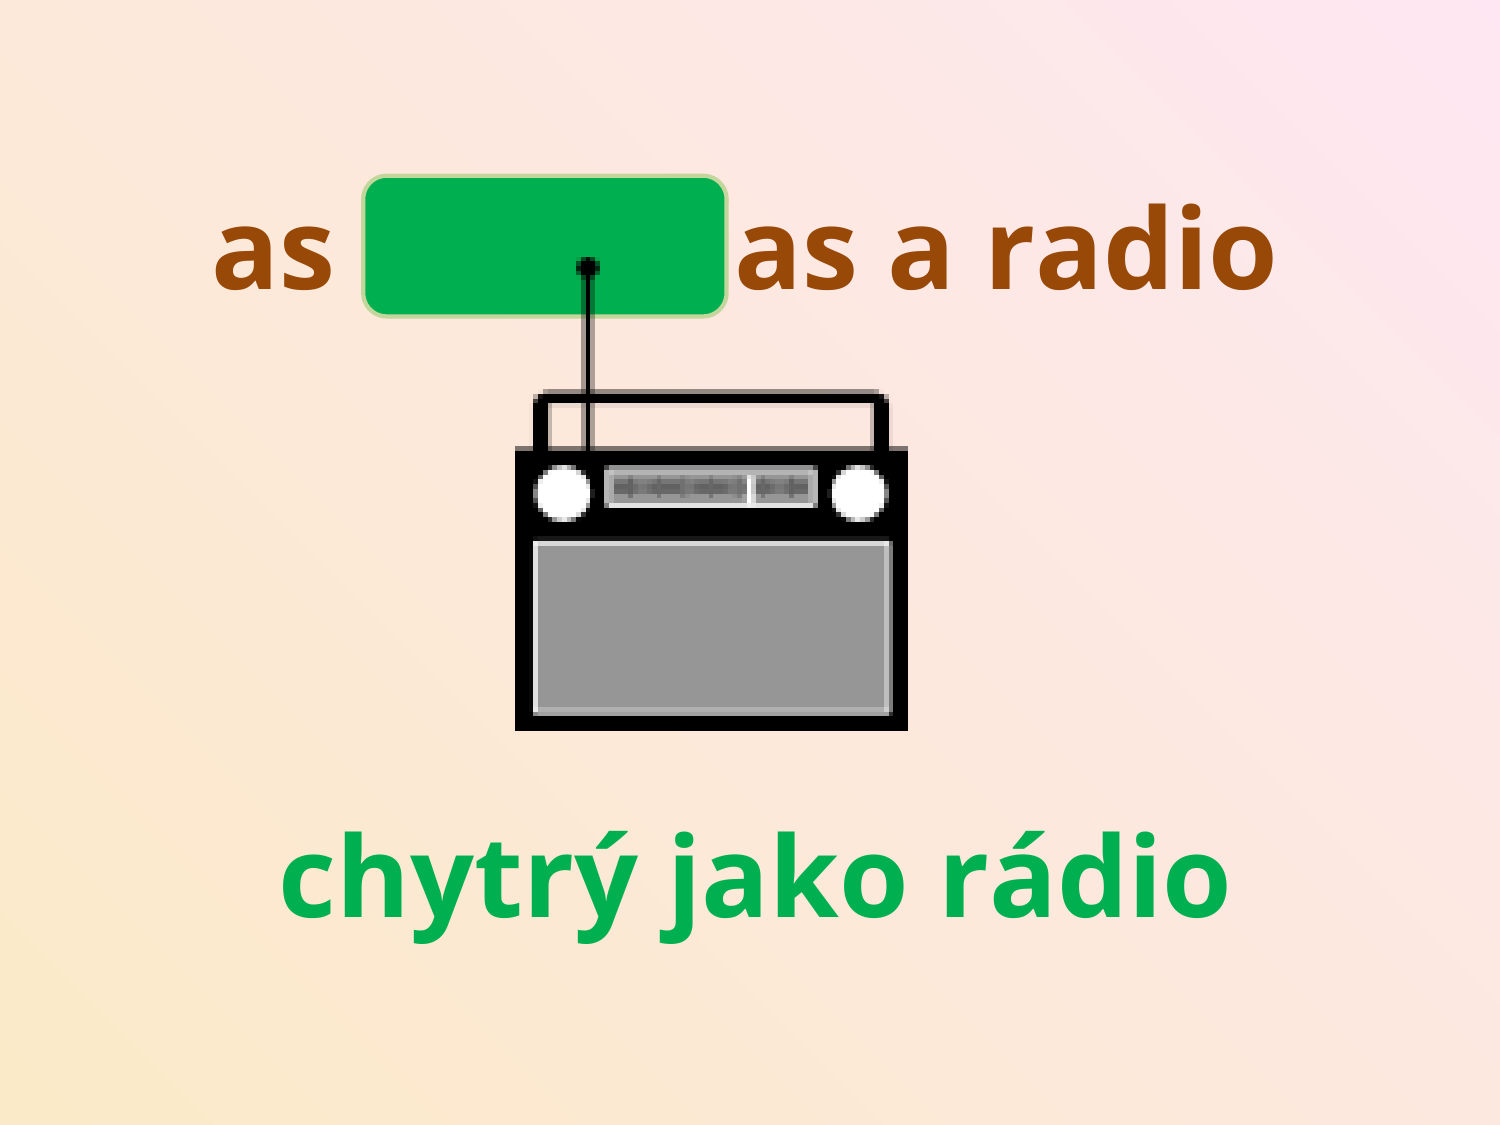

# as clever as a radio
chytrý jako rádio